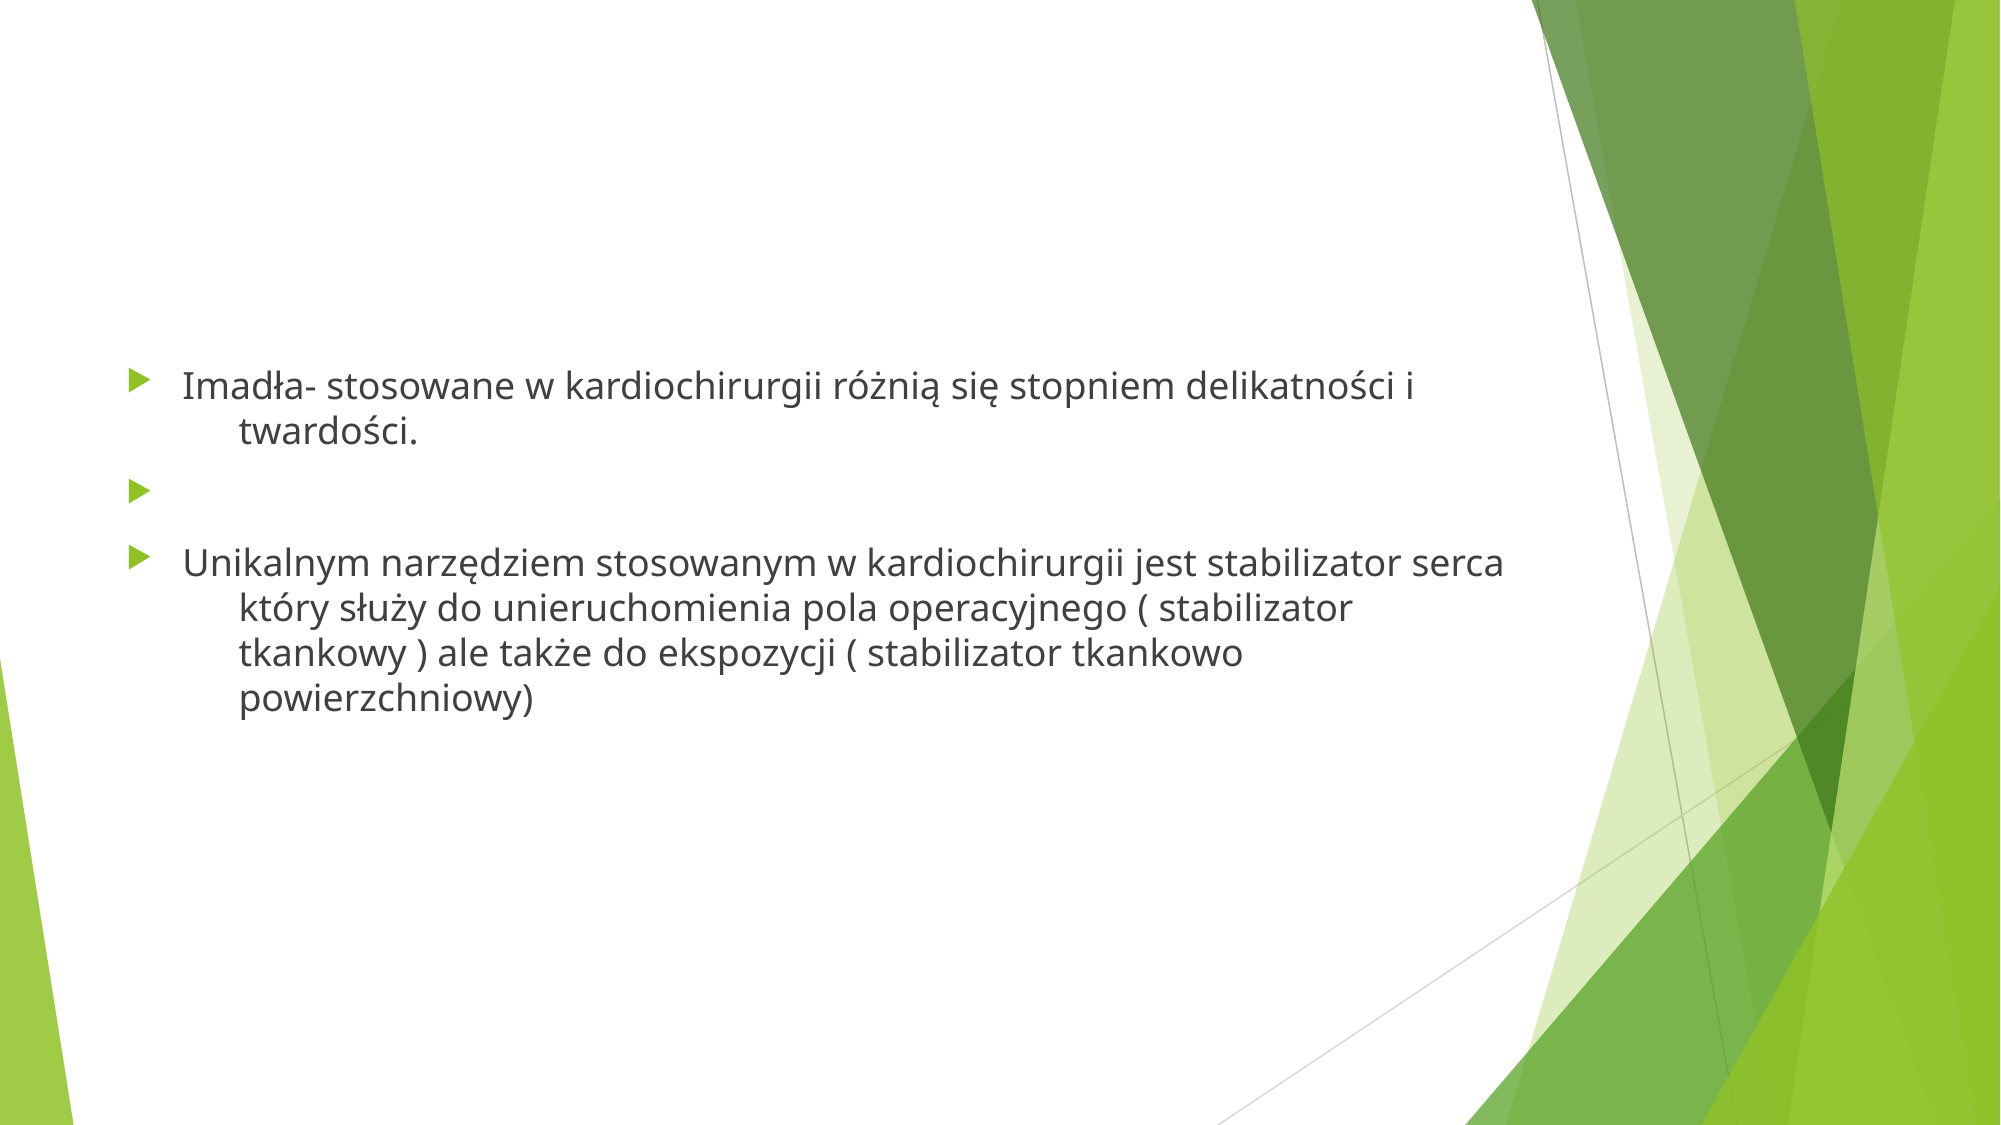

# Imadła- stosowane w kardiochirurgii różnią się stopniem delikatności i twardości.
Unikalnym narzędziem stosowanym w kardiochirurgii jest stabilizator serca który służy do unieruchomienia pola operacyjnego ( stabilizator tkankowy ) ale także do ekspozycji ( stabilizator tkankowo powierzchniowy)